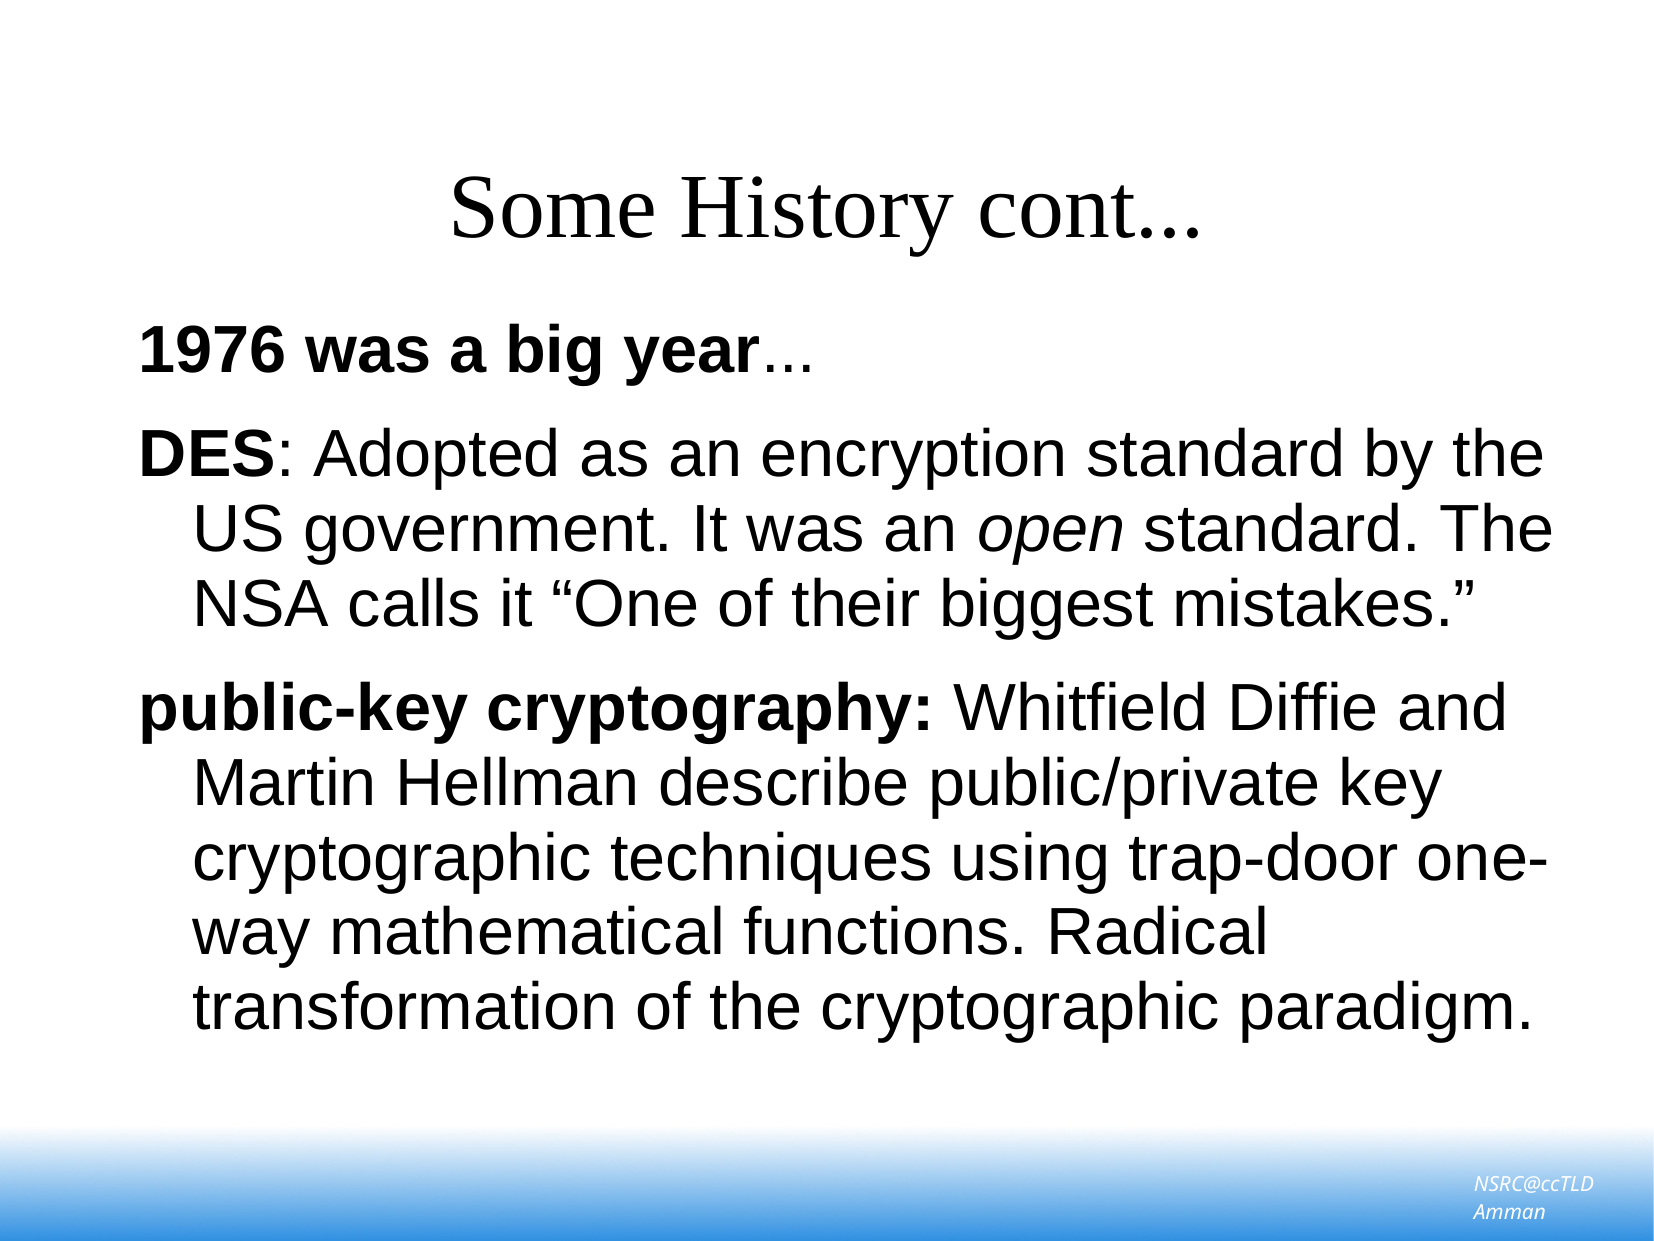

# Some History cont...
1976 was a big year...
DES: Adopted as an encryption standard by the US government. It was an open standard. The NSA calls it “One of their biggest mistakes.”
public-key cryptography: Whitfield Diffie and Martin Hellman describe public/private key cryptographic techniques using trap-door one-way mathematical functions. Radical transformation of the cryptographic paradigm.